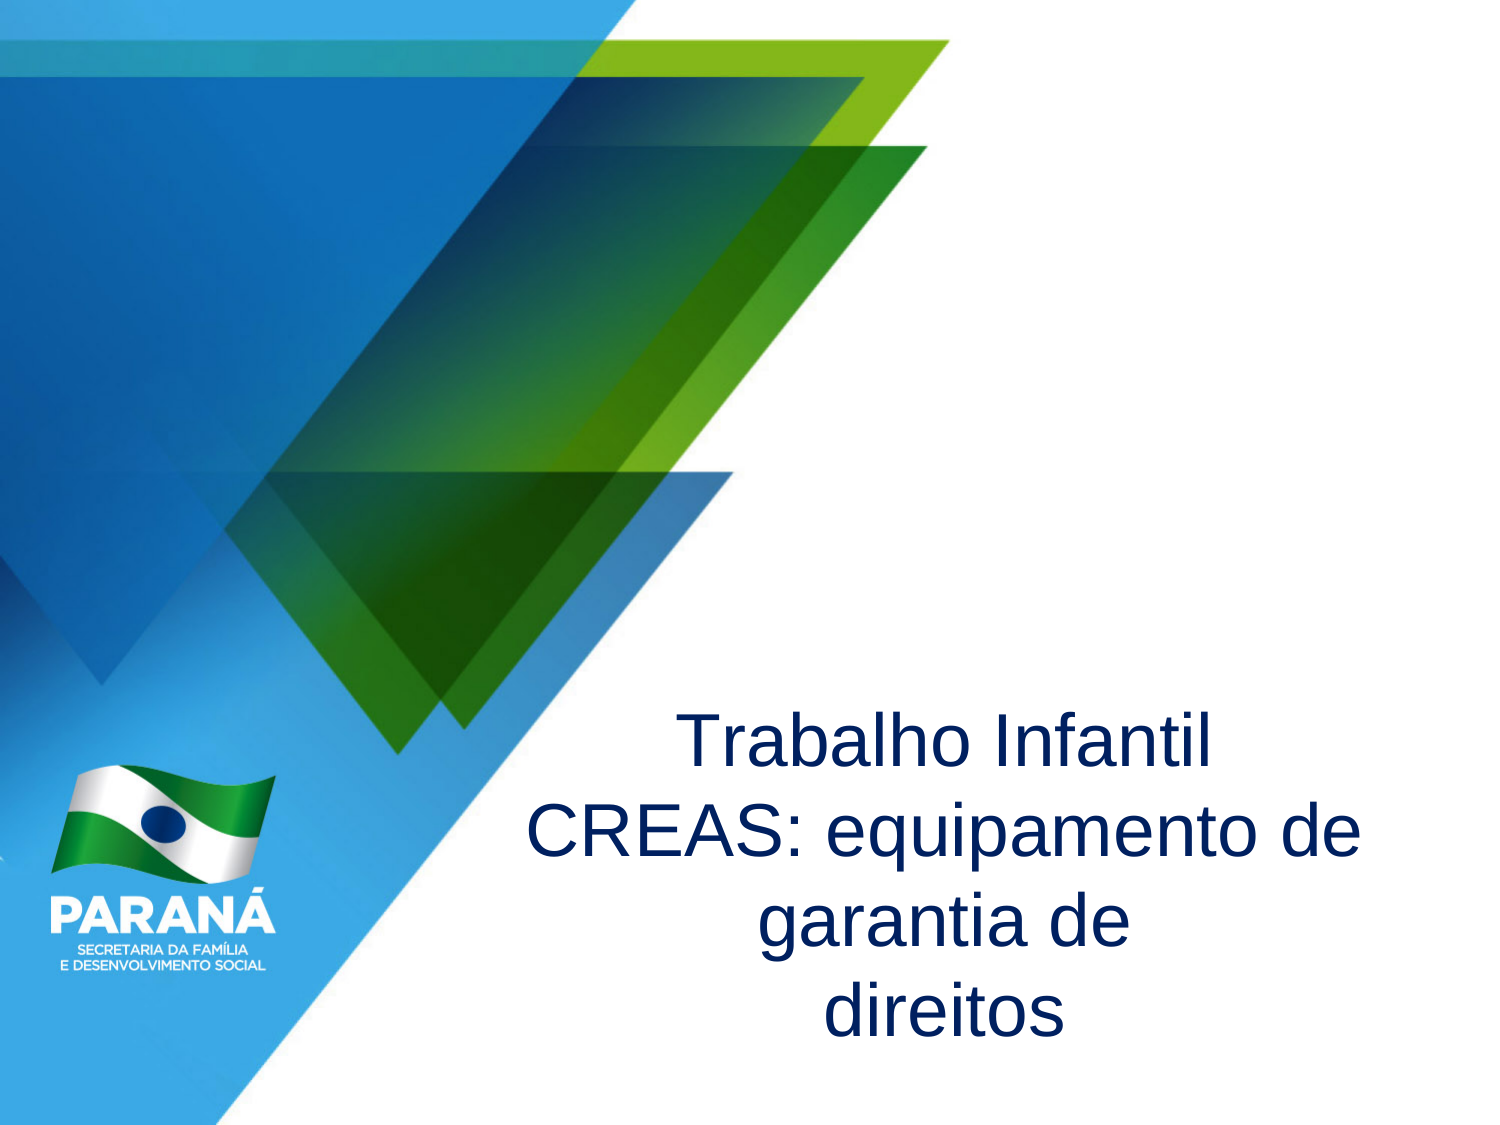

# Trabalho Infantil CREAS: equipamento de garantia de direitos